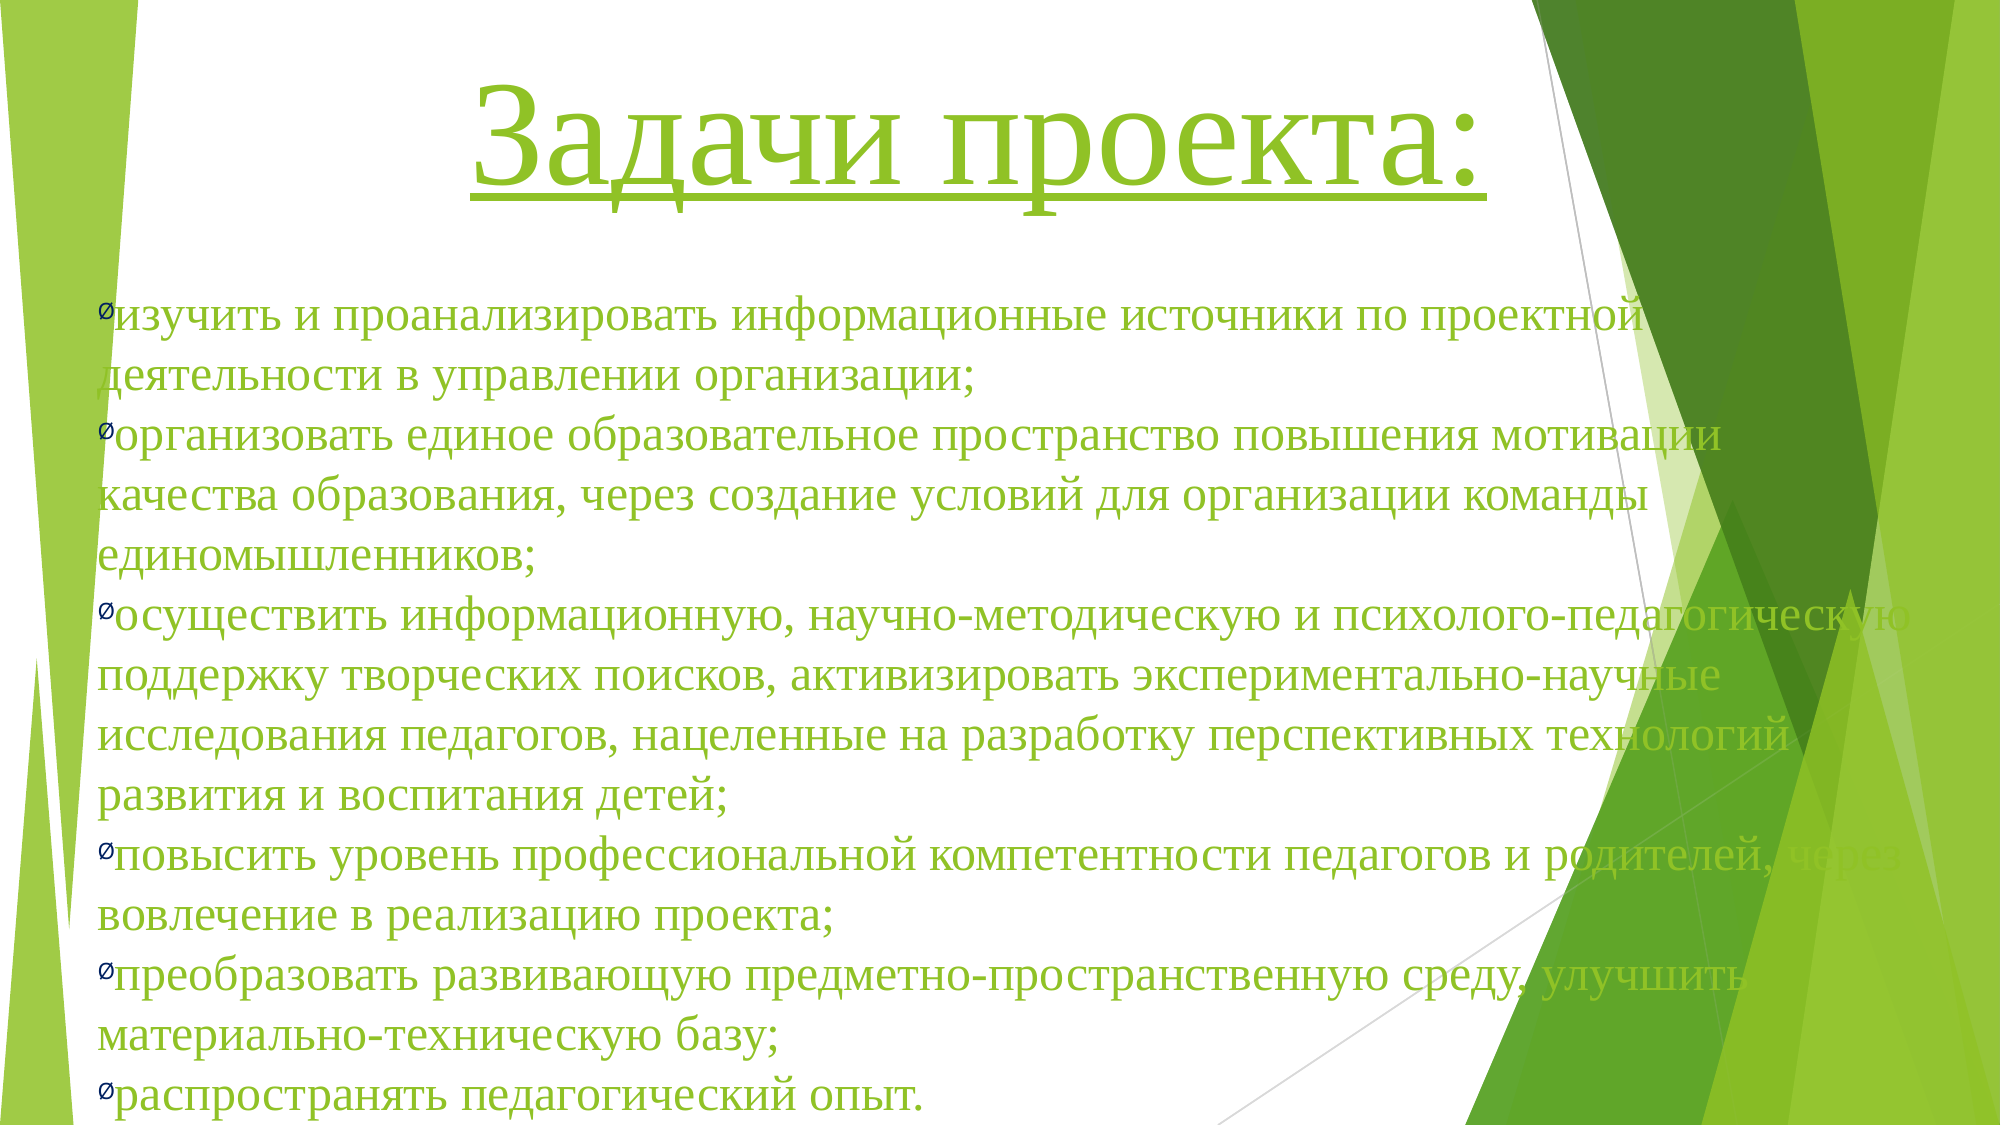

# Задачи проекта:
изучить и проанализировать информационные источники по проектной деятельности в управлении организации;
организовать единое образовательное пространство повышения мотивации качества образования, через создание условий для организации команды единомышленников;
осуществить информационную, научно-методическую и психолого-педагогическую поддержку творческих поисков, активизировать экспериментально-научные исследования педагогов, нацеленные на разработку перспективных технологий развития и воспитания детей;
повысить уровень профессиональной компетентности педагогов и родителей, через вовлечение в реализацию проекта;
преобразовать развивающую предметно-пространственную среду, улучшить материально-техническую базу;
распространять педагогический опыт.